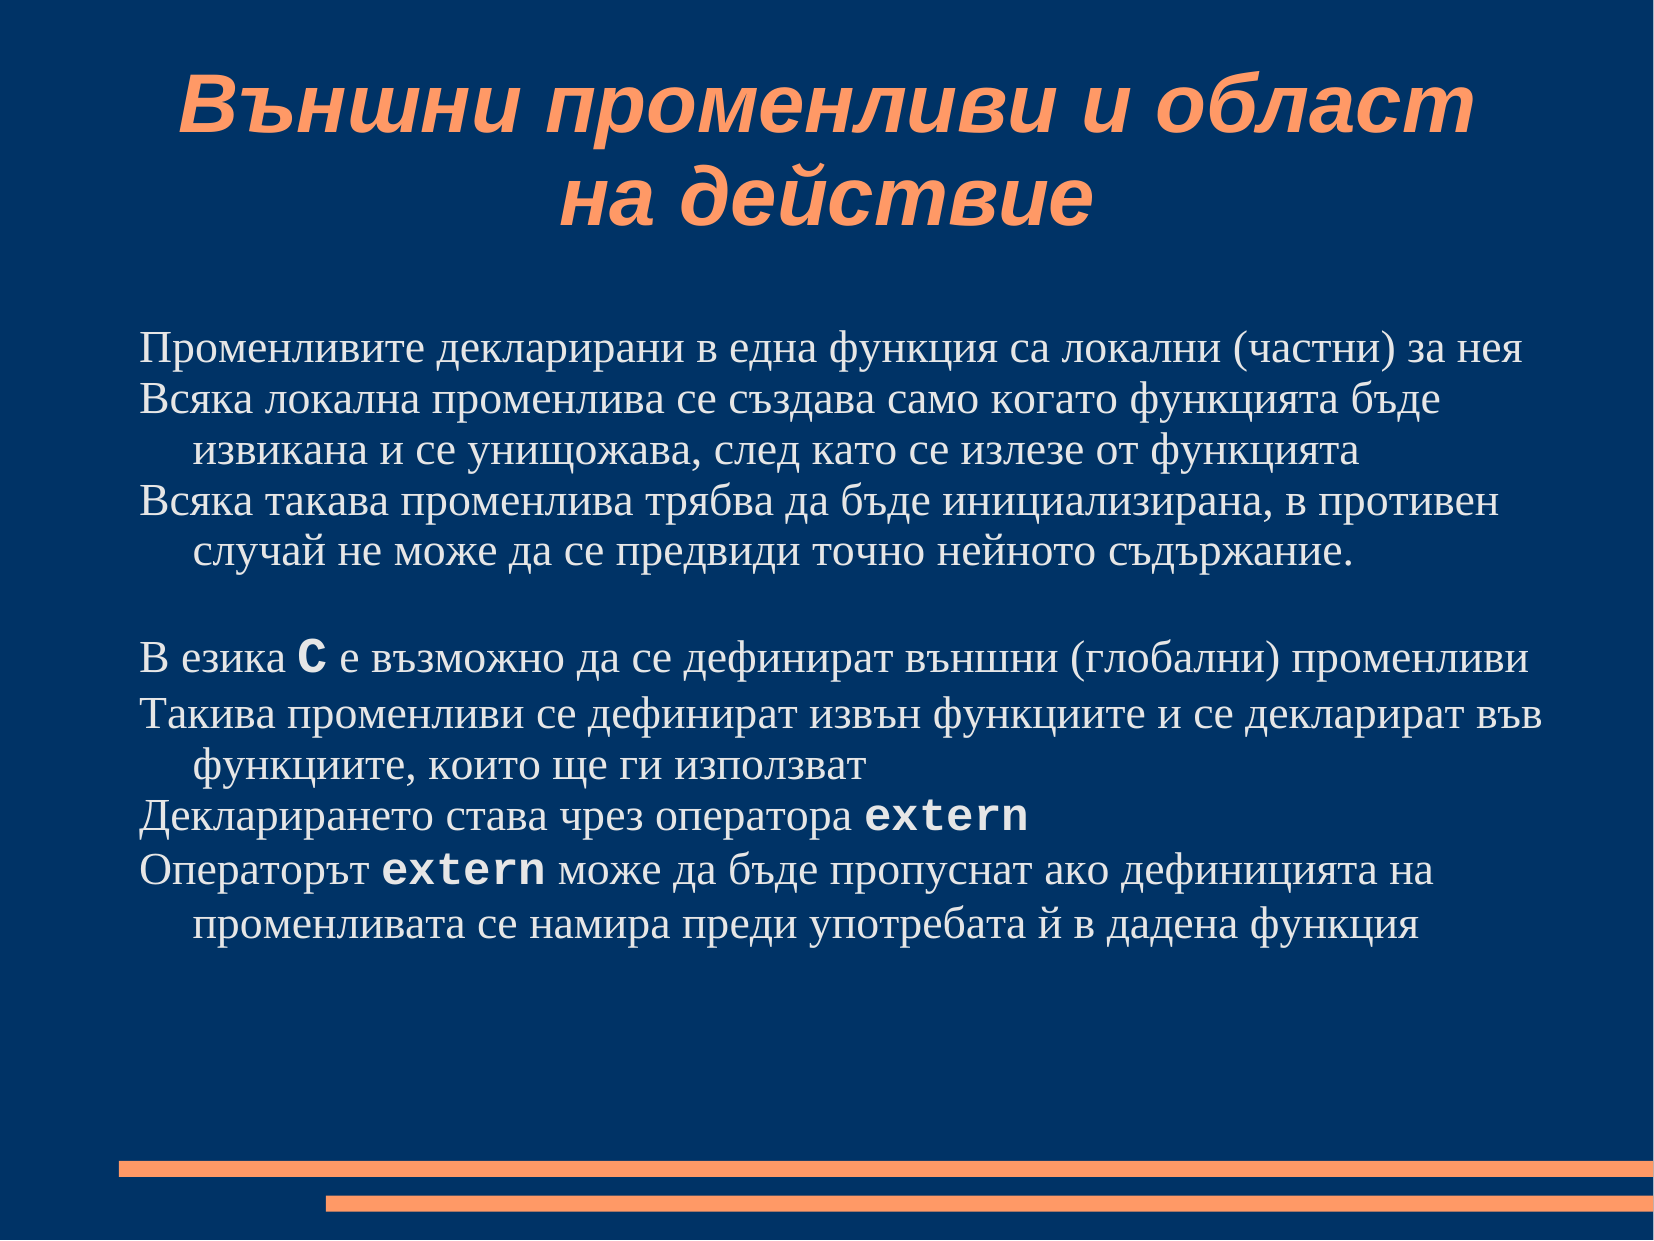

# Външни променливи и област на действие
Променливите декларирани в една функция са локални (частни) за нея
Всяка локална променлива се създава само когато функцията бъде извикана и се унищожава, след като се излезе от функцията
Всяка такава променлива трябва да бъде инициализирана, в противен случай не може да се предвиди точно нейното съдържание.
В езика С е възможно да се дефинират външни (глобални) променливи
Такива променливи се дефинират извън функциите и се декларират във функциите, които ще ги използват
Декларирането става чрез оператора extern
Операторът extern може да бъде пропуснат ако дефиницията на променливата се намира преди употребата й в дадена функция